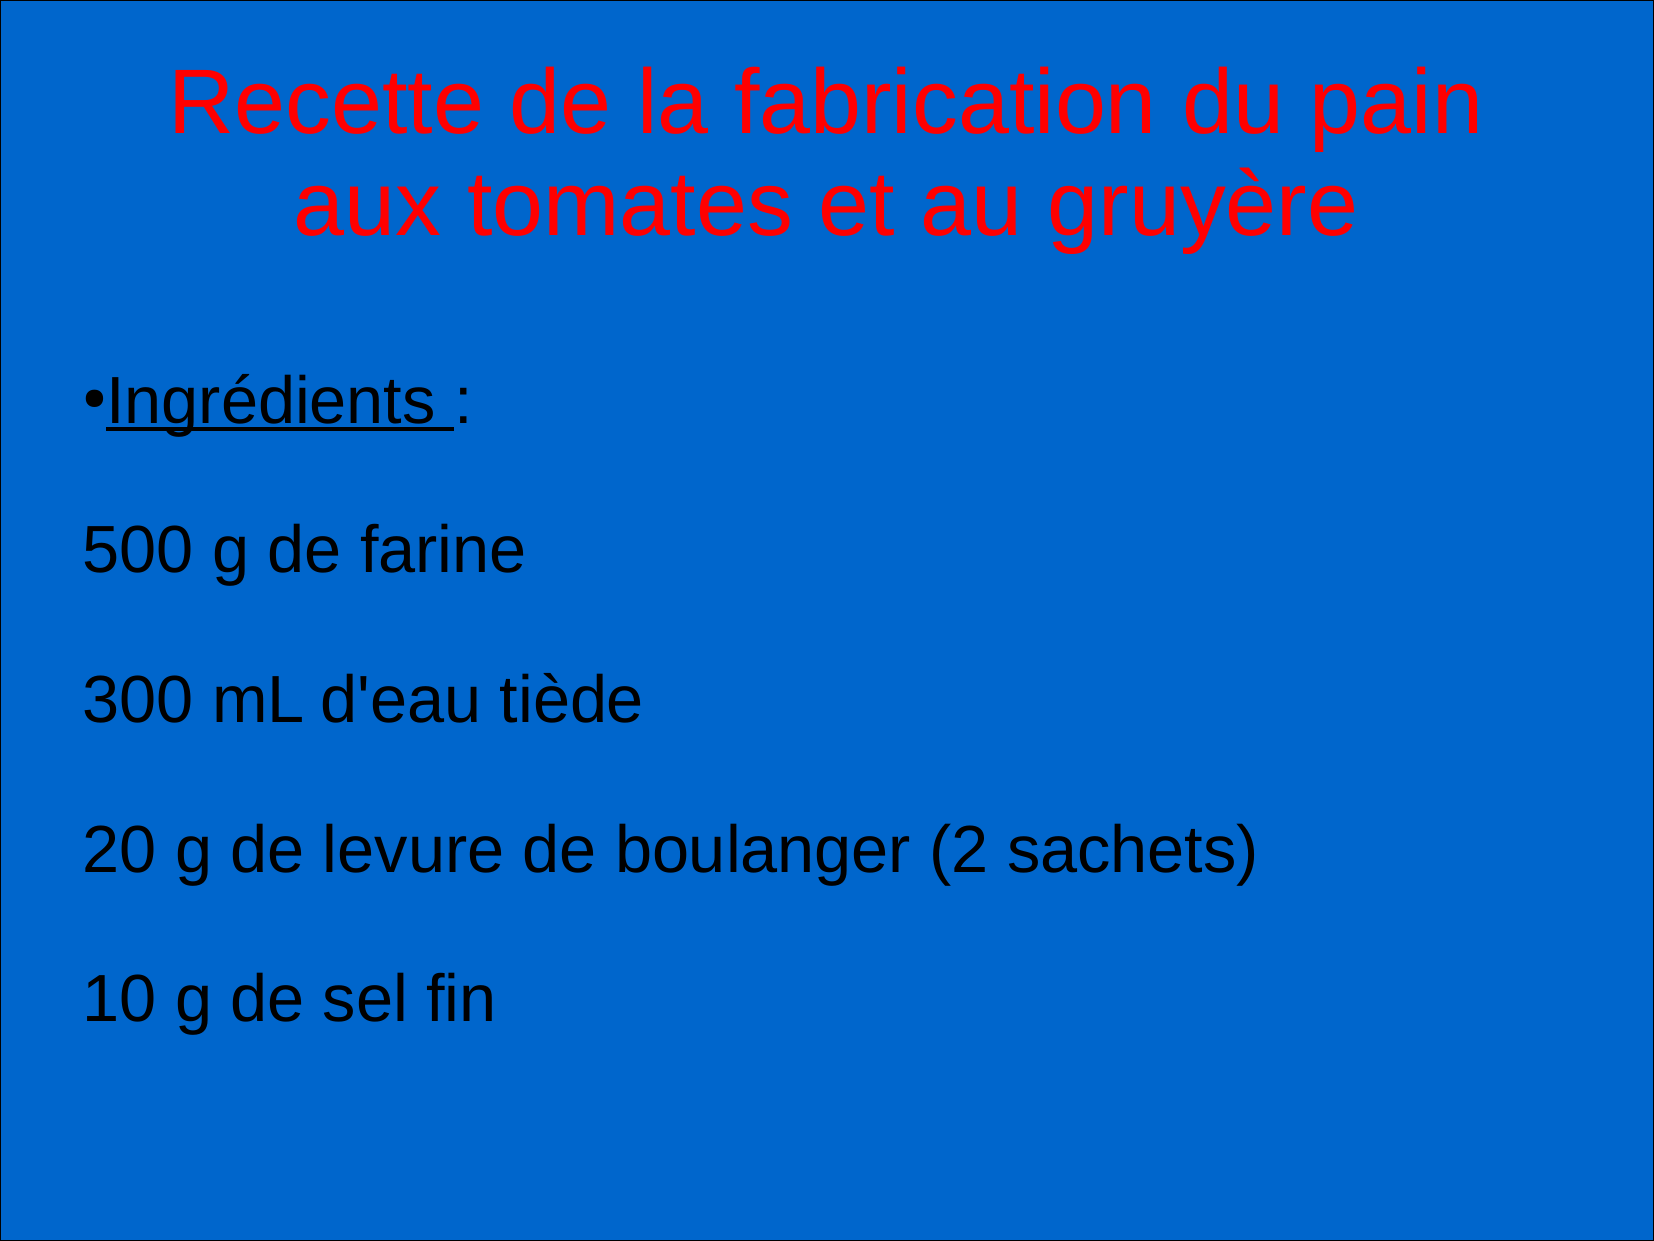

# Recette de la fabrication du pain aux tomates et au gruyère
Ingrédients :
500 g de farine
300 mL d'eau tiède
20 g de levure de boulanger (2 sachets)
10 g de sel fin